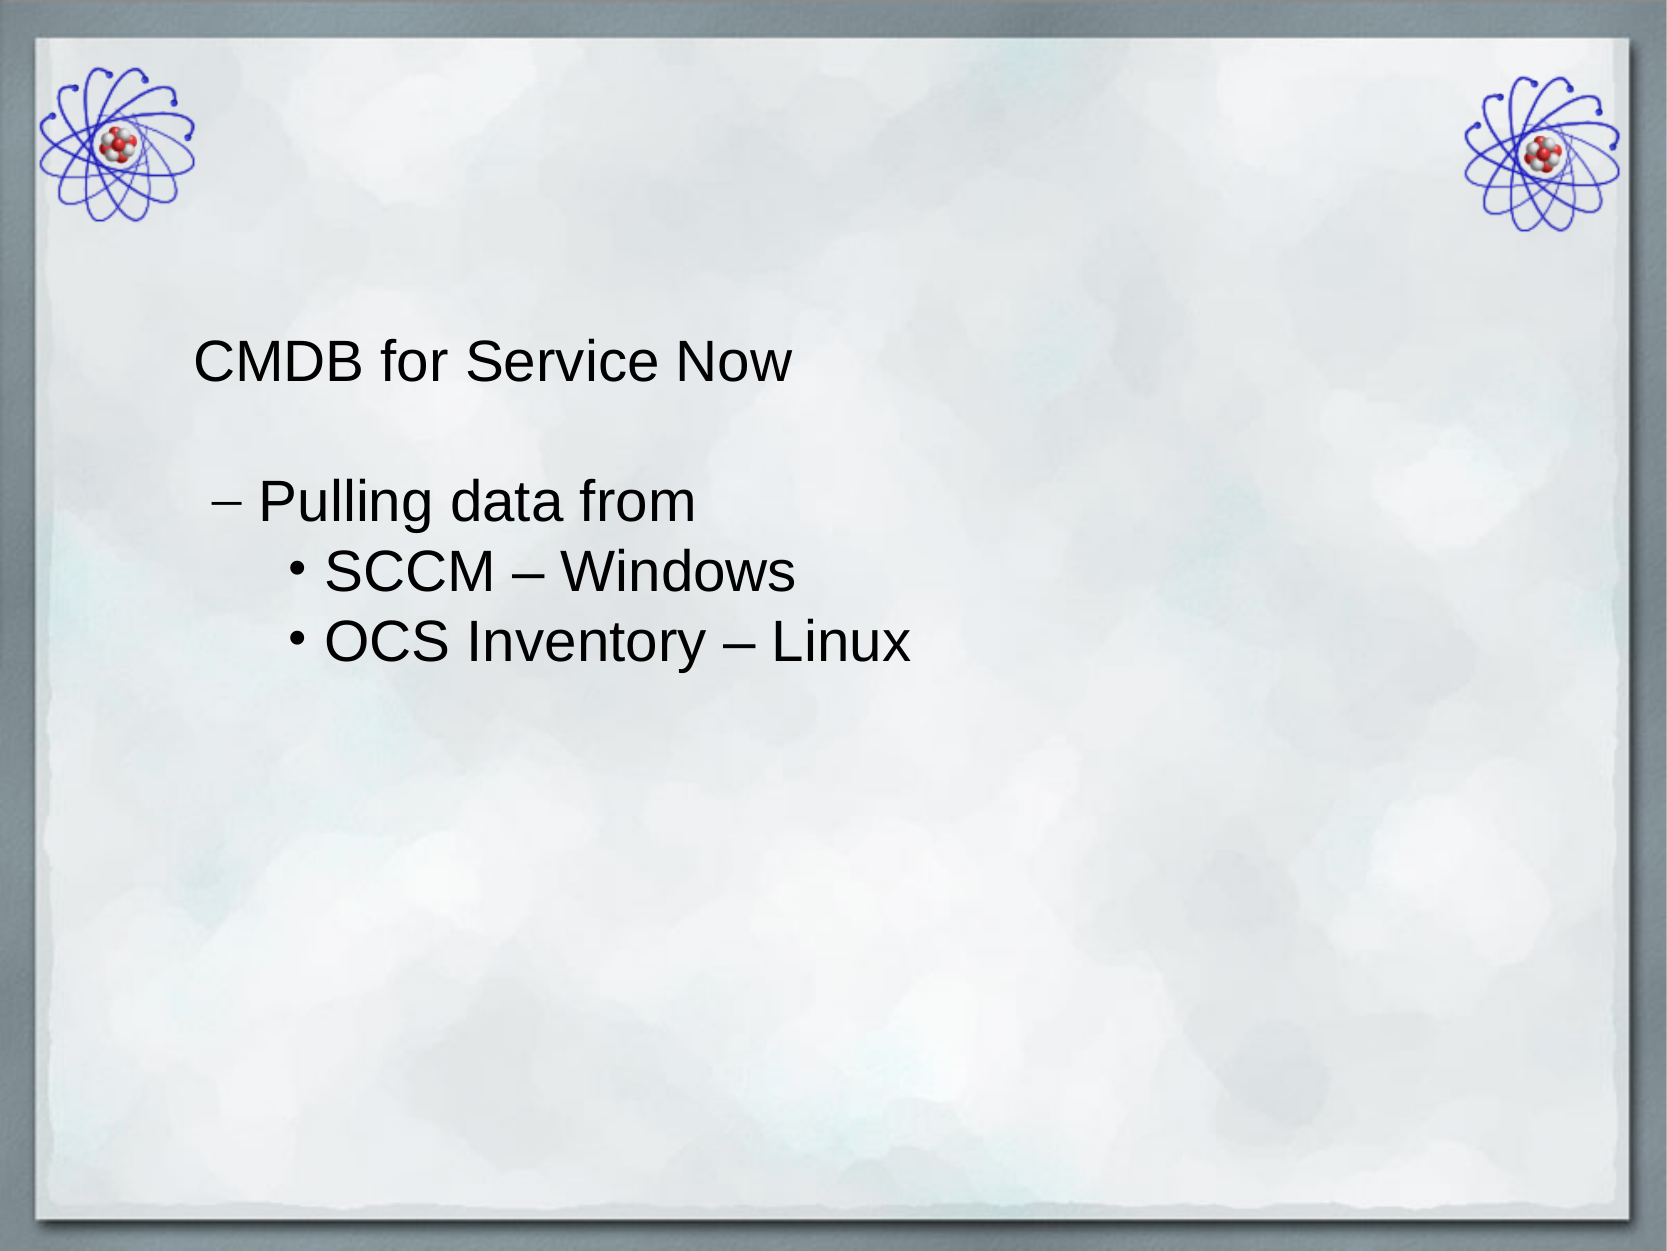

CMDB for Service Now
Pulling data from
SCCM – Windows
OCS Inventory – Linux